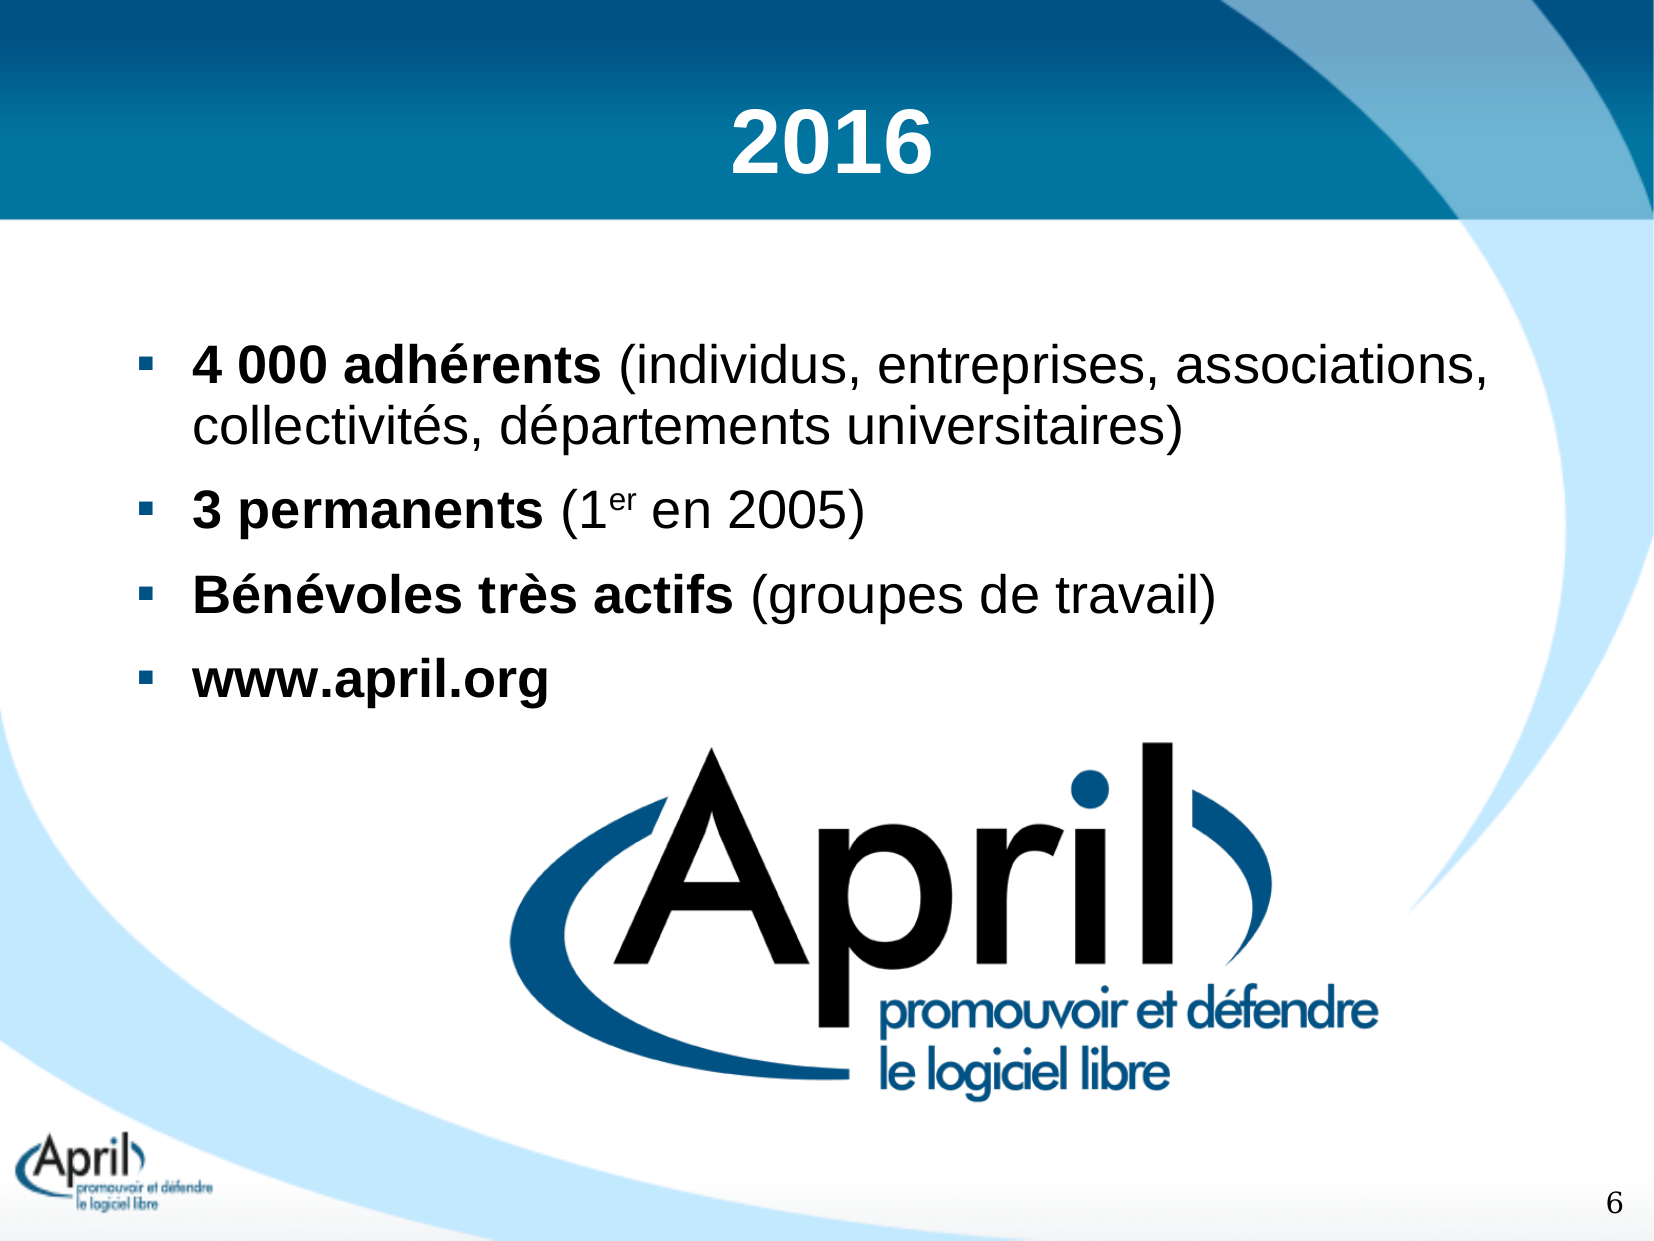

# 2016
4 000 adhérents (individus, entreprises, associations, collectivités, départements universitaires)
3 permanents (1er en 2005)
Bénévoles très actifs (groupes de travail)
www.april.org
6